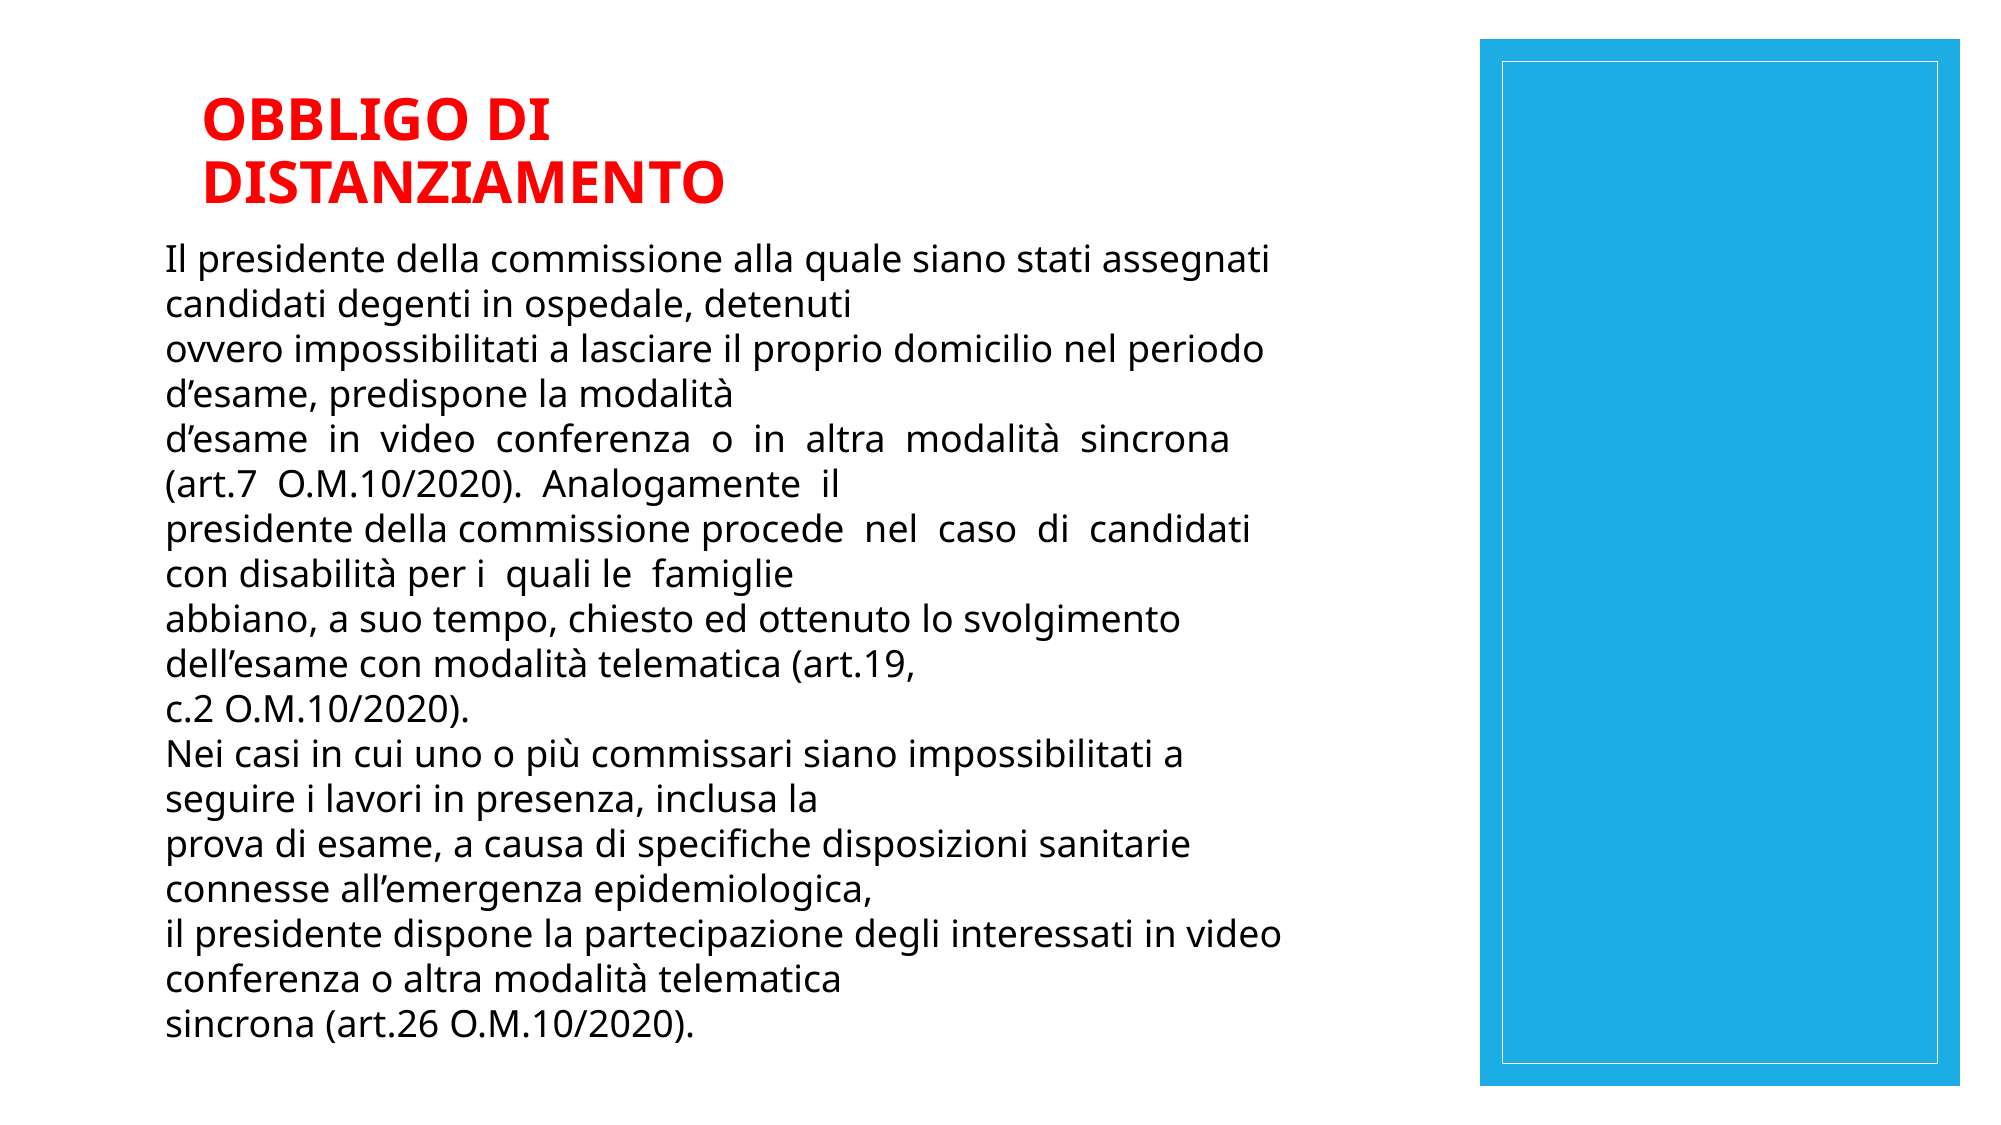

# OBBLIGO DI DISTANZIAMENTO
Il presidente della commissione alla quale siano stati assegnati candidati degenti in ospedale, detenuti
ovvero impossibilitati a lasciare il proprio domicilio nel periodo d’esame, predispone la modalità
d’esame in video conferenza o in altra modalità sincrona (art.7 O.M.10/2020). Analogamente il
presidente della commissione procede nel caso di candidati con disabilità per i quali le famiglie
abbiano, a suo tempo, chiesto ed ottenuto lo svolgimento dell’esame con modalità telematica (art.19,
c.2 O.M.10/2020).
Nei casi in cui uno o più commissari siano impossibilitati a seguire i lavori in presenza, inclusa la
prova di esame, a causa di specifiche disposizioni sanitarie connesse all’emergenza epidemiologica,
il presidente dispone la partecipazione degli interessati in video conferenza o altra modalità telematica
sincrona (art.26 O.M.10/2020).